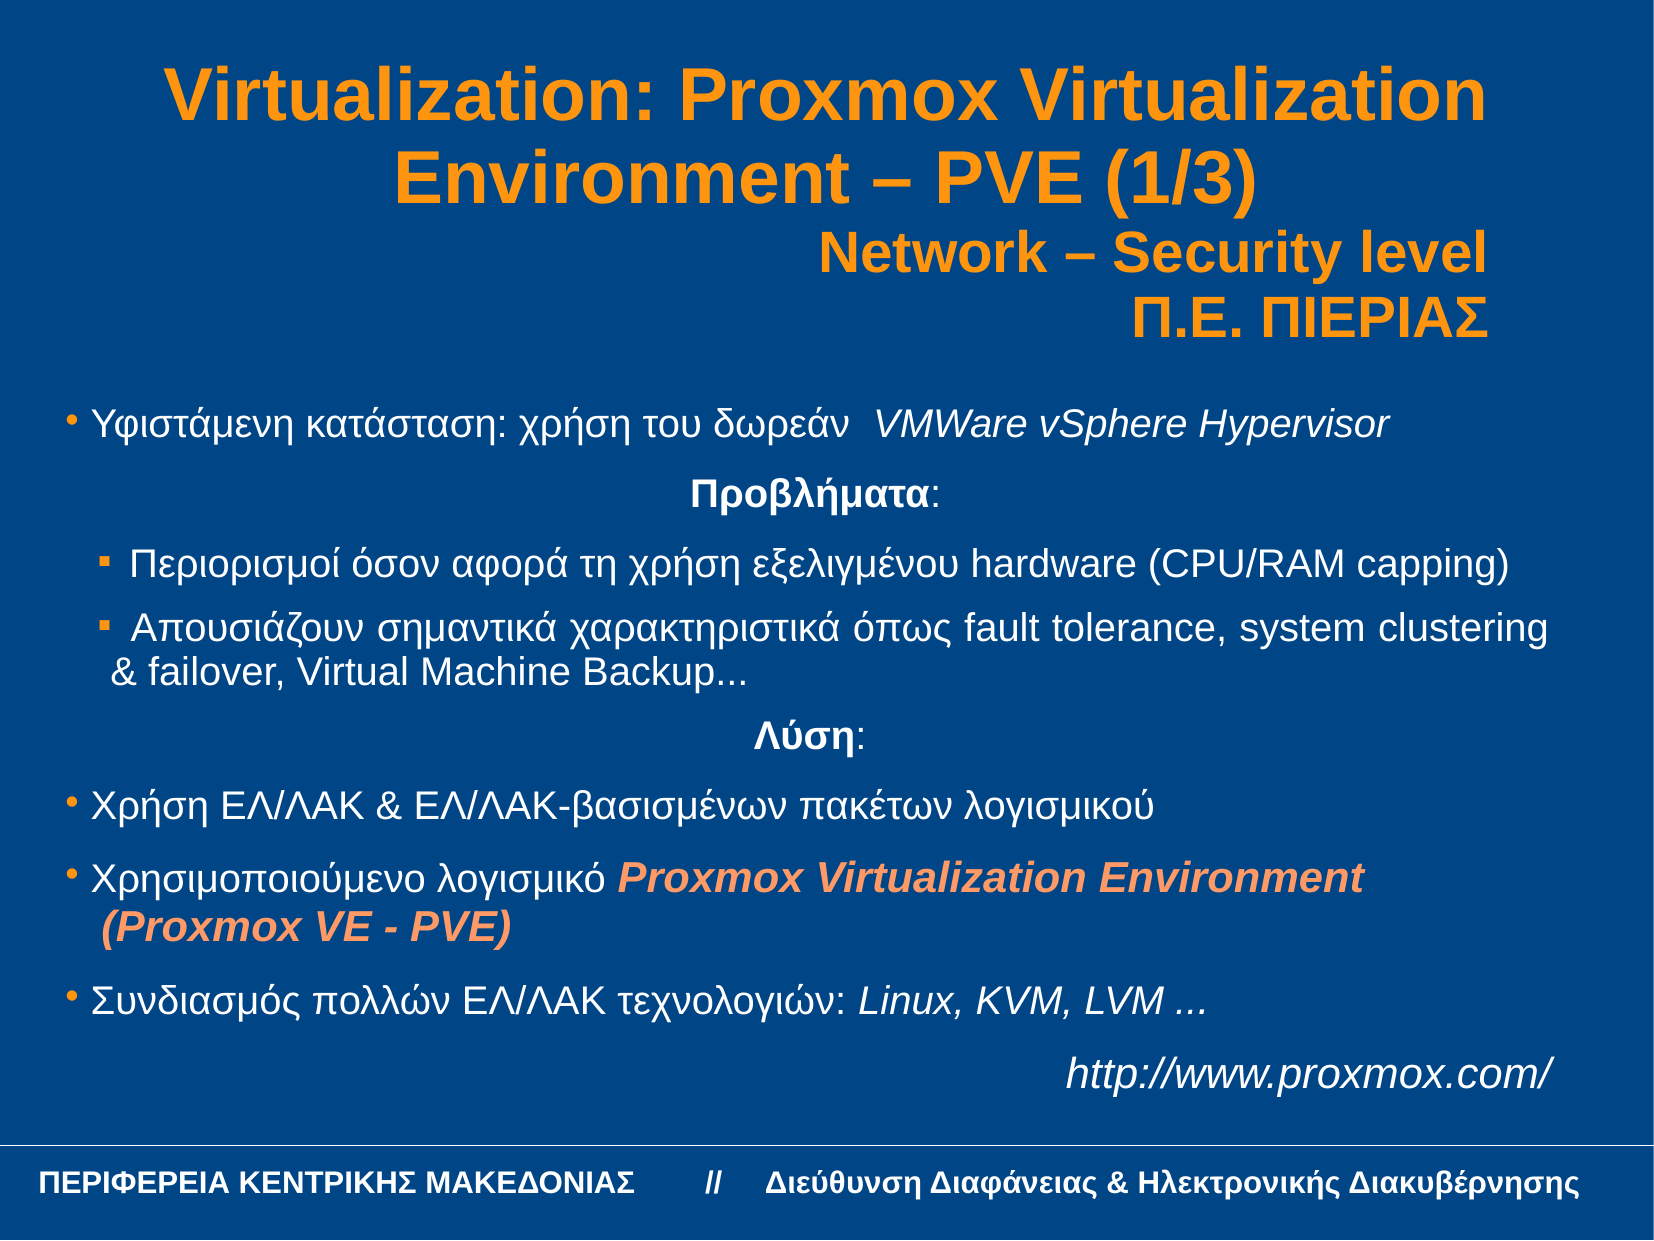

Virtualization: Proxmox Virtualization Environment – PVE (1/3)
Network – Security level
Π.Ε. ΠΙΕΡΙΑΣ
# Υφιστάμενη κατάσταση: χρήση του δωρεάν VMWare vSphere Hypervisor
Προβλήματα:
 Περιορισμοί όσον αφορά τη χρήση εξελιγμένου hardware (CPU/RAM capping)
 Απουσιάζουν σημαντικά χαρακτηριστικά όπως fault tolerance, system clustering & failover, Virtual Machine Backup...
Λύση:
 Χρήση ΕΛ/ΛΑΚ & ΕΛ/ΛΑΚ-βασισμένων πακέτων λογισμικού
 Χρησιμοποιούμενο λογισμικό Proxmox Virtualization Environment (Proxmox VE - PVE)
 Συνδιασμός πολλών ΕΛ/ΛΑΚ τεχνολογιών: Linux, KVM, LVM ...
http://www.proxmox.com/
ΠΕΡΙΦΕΡΕΙΑ ΚΕΝΤΡΙΚΗΣ ΜΑΚΕΔΟΝΙΑΣ // Διεύθυνση Διαφάνειας & Ηλεκτρονικής Διακυβέρνησης